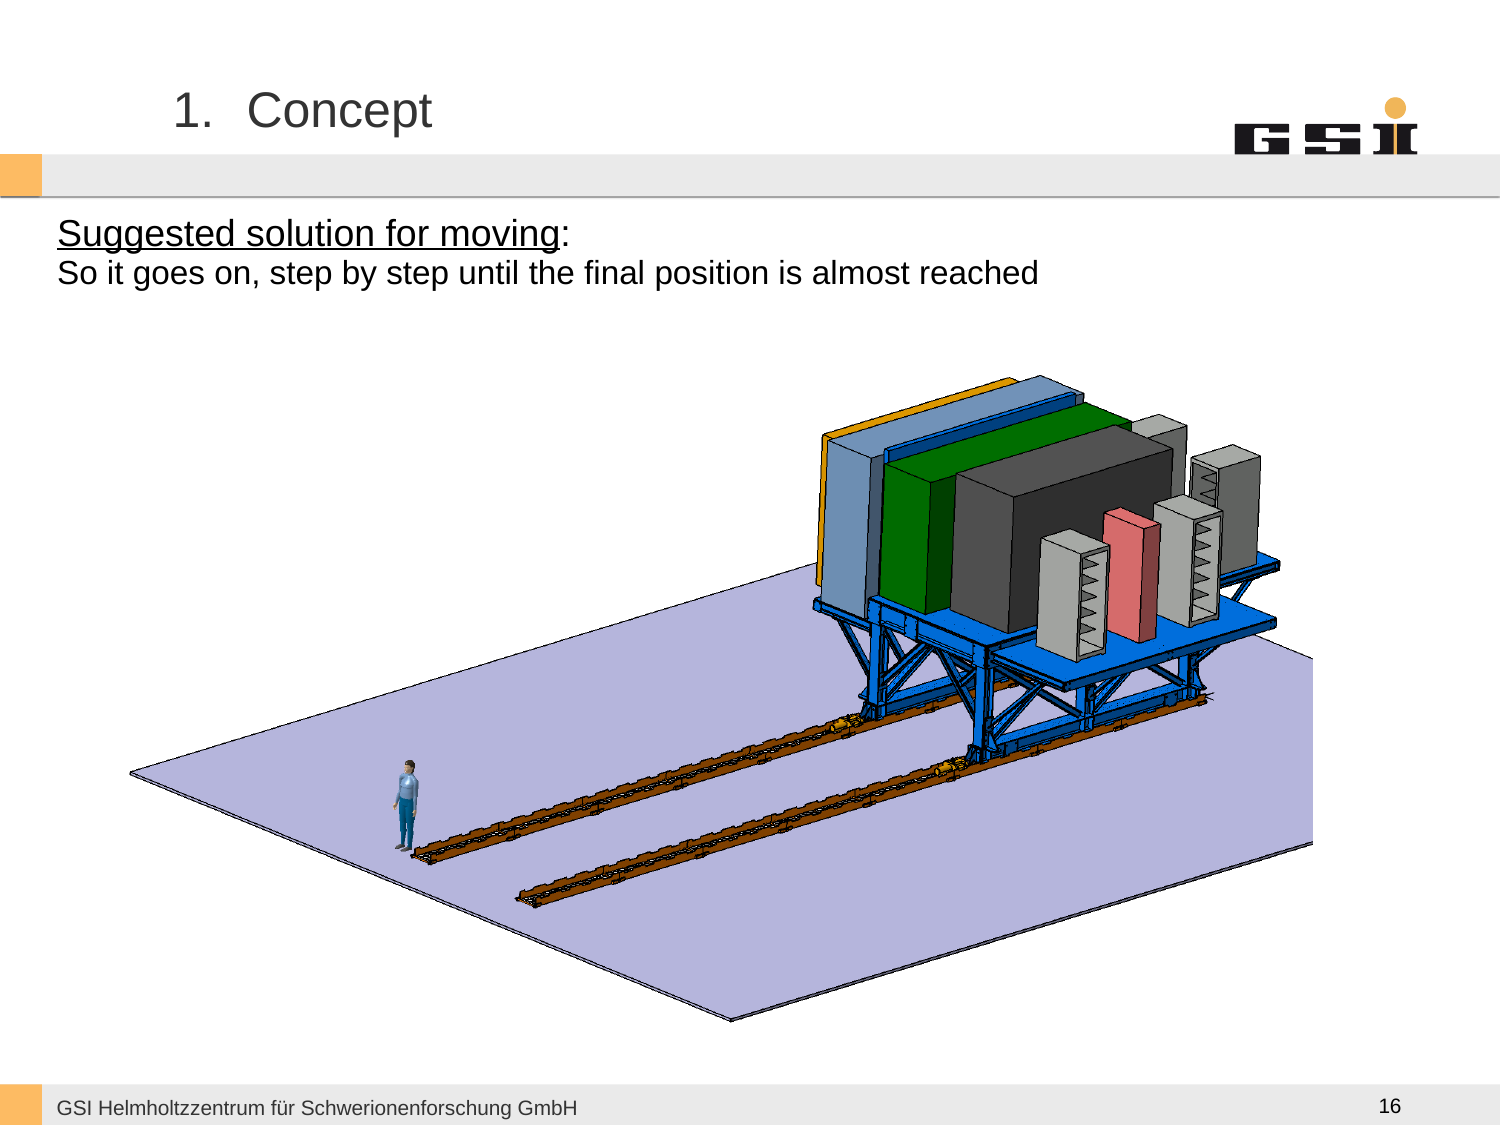

# 1.	Concept
Suggested solution for moving:
So it goes on, step by step until the final position is almost reached